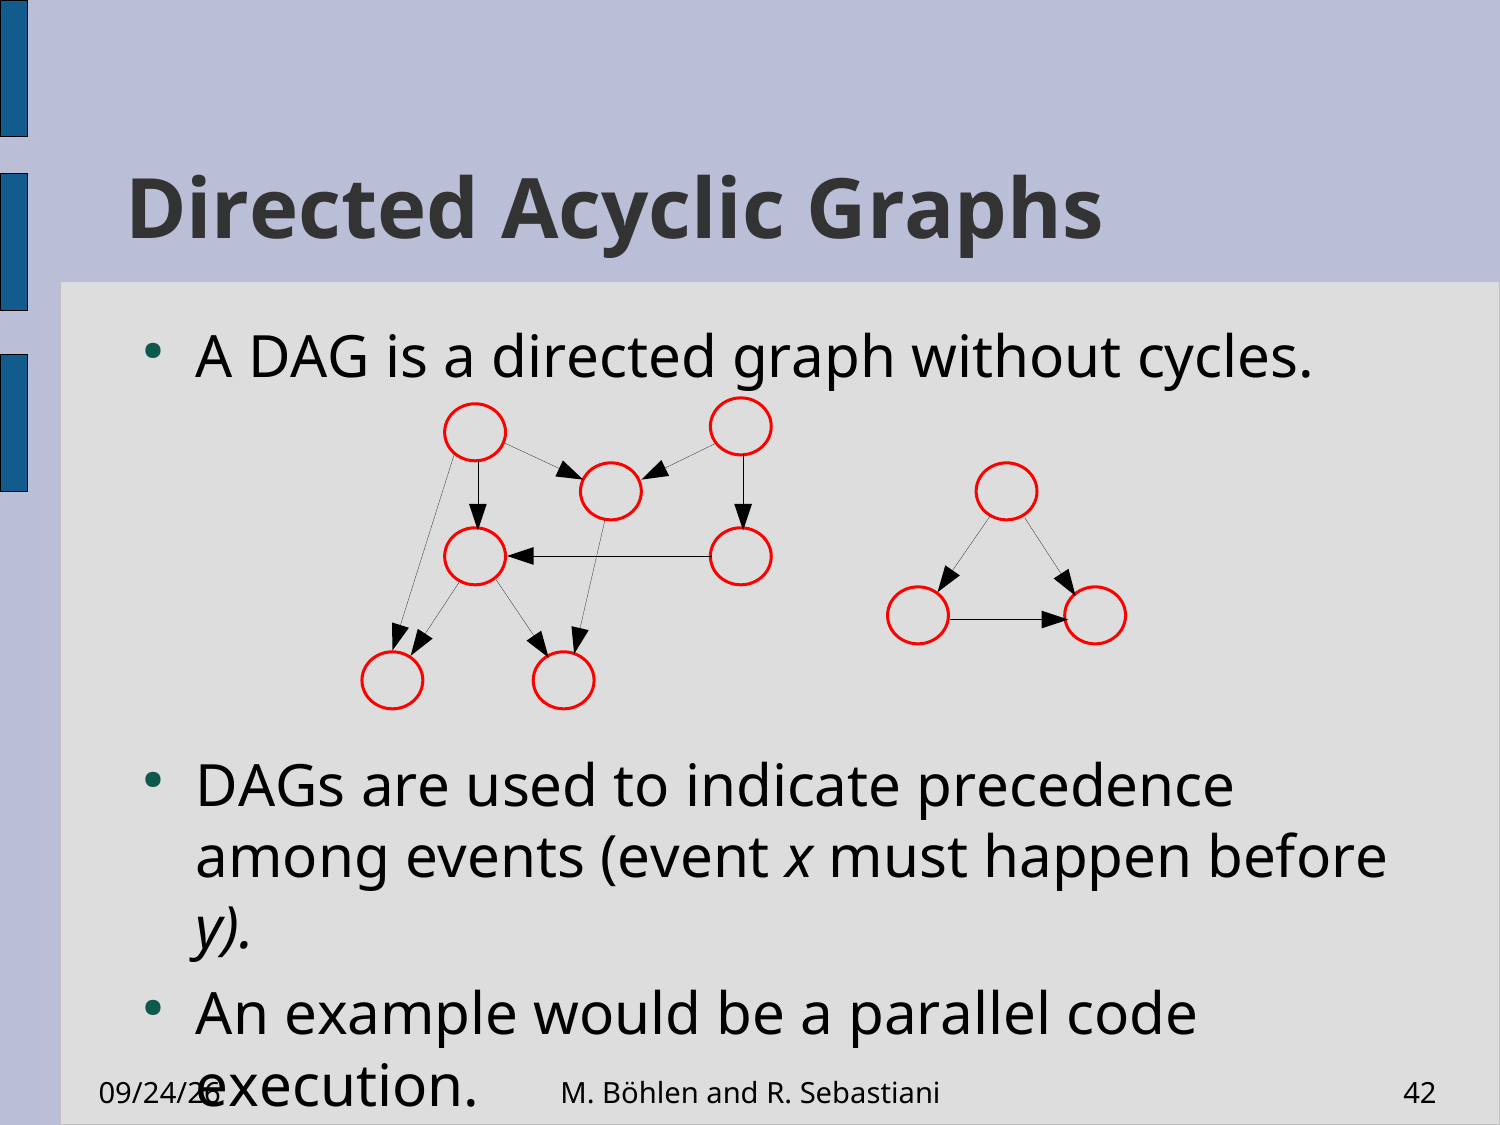

# Directed Acyclic Graphs
A DAG is a directed graph without cycles.
DAGs are used to indicate precedence among events (event x must happen before y).
An example would be a parallel code execution.
We get total order using Topological Sorting.
M. Böhlen and R. Sebastiani
42